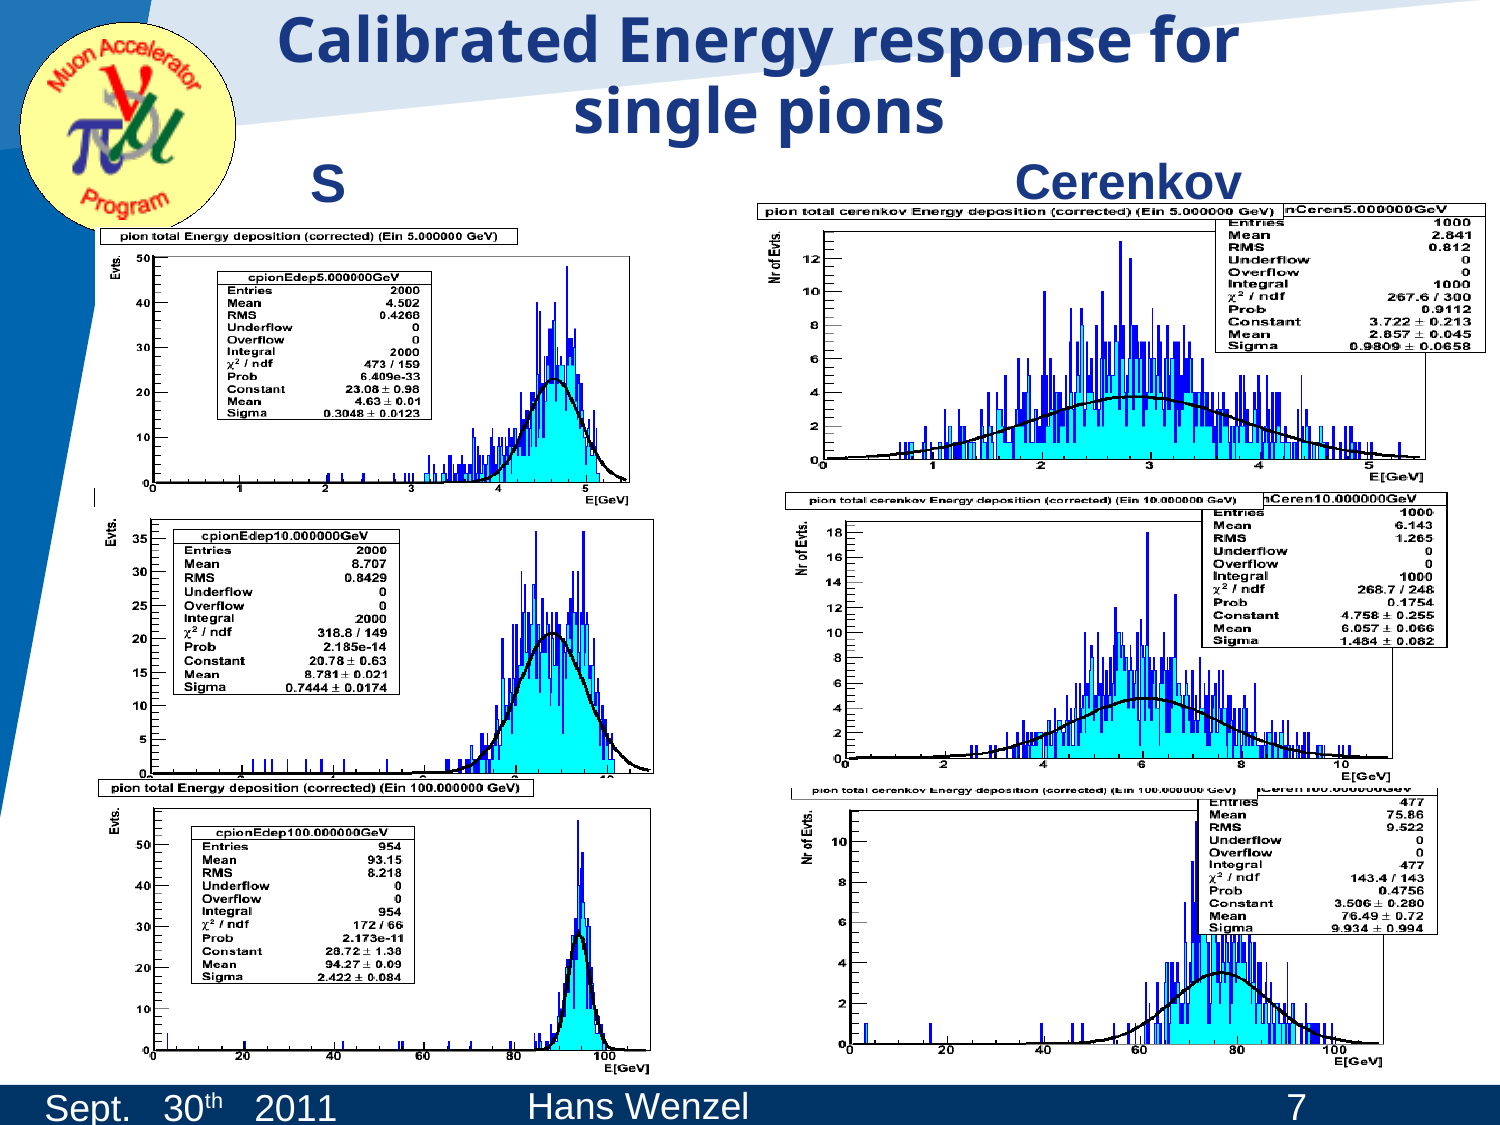

# Calibrated Energy response for single pions
S
Cerenkov
Hans Wenzel
January 22 2009